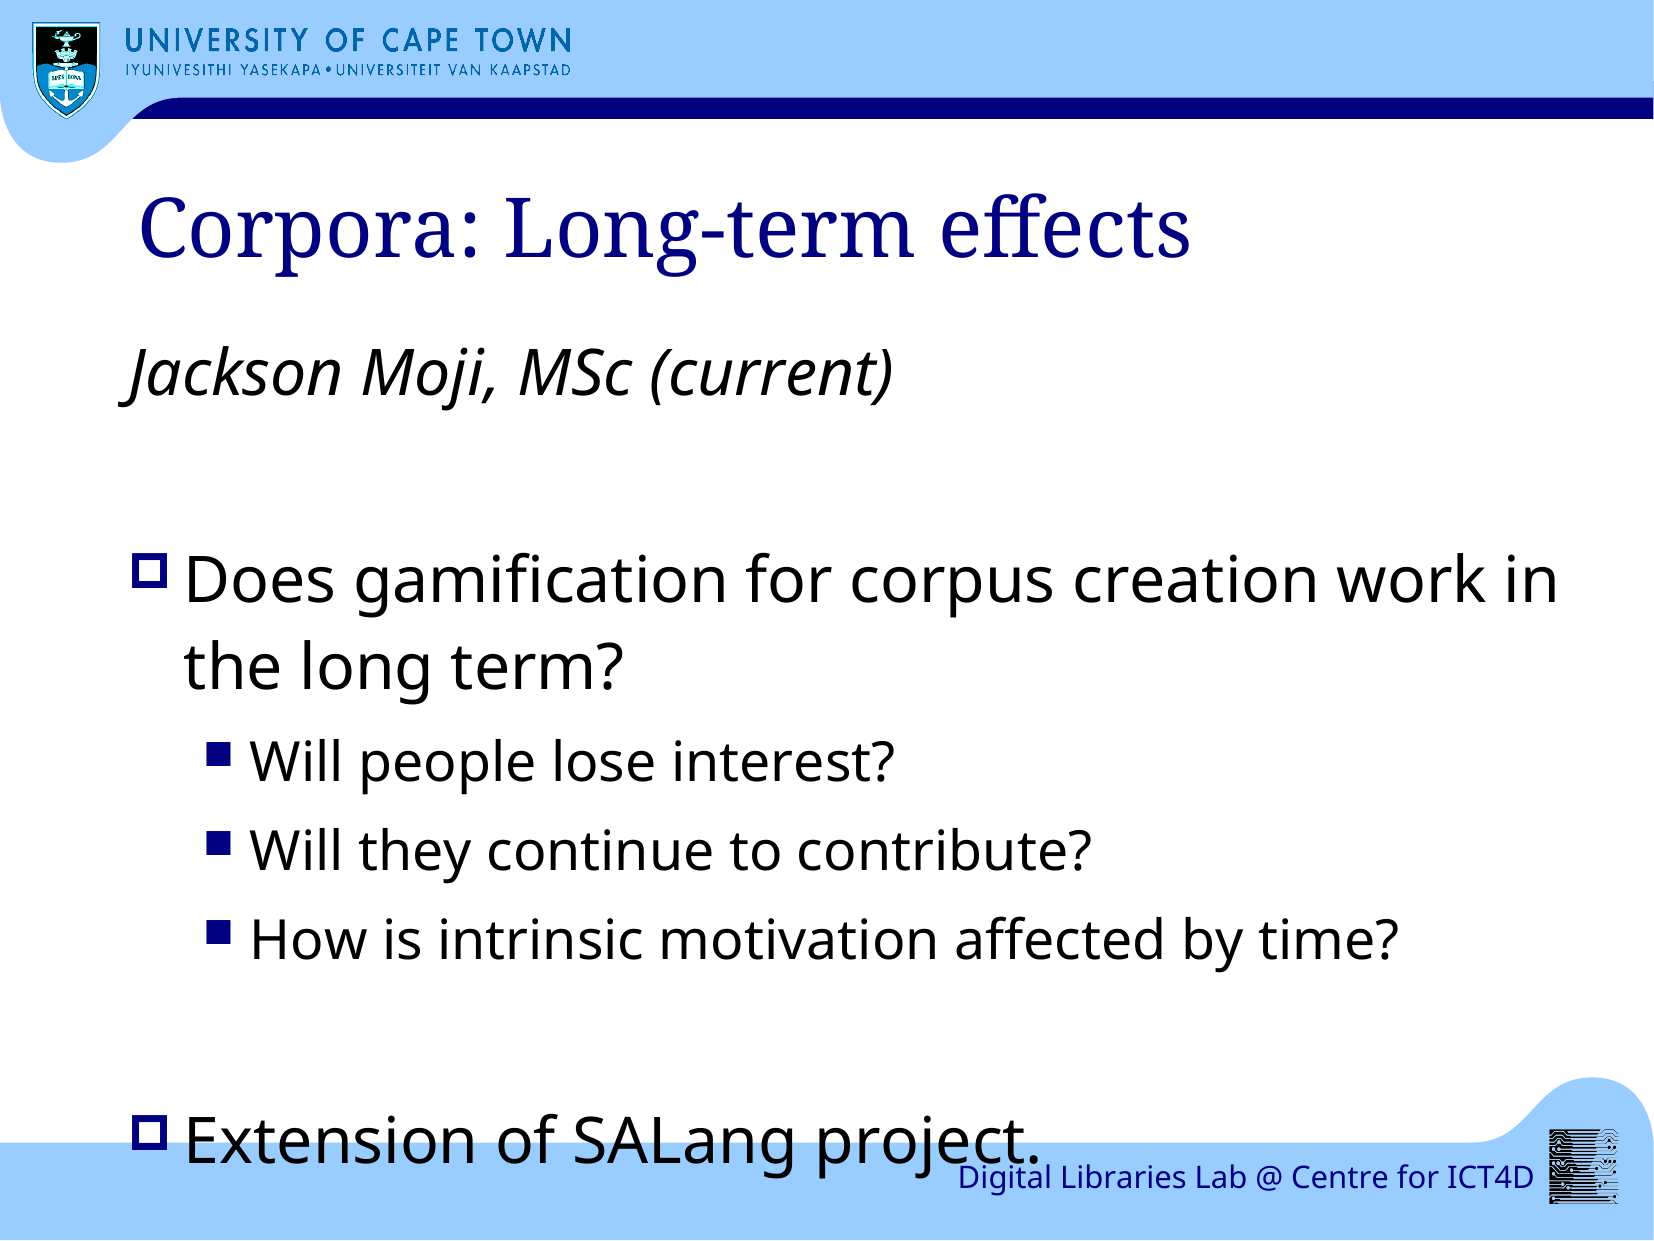

# Corpora: Long-term effects
Jackson Moji, MSc (current)
Does gamification for corpus creation work in the long term?
Will people lose interest?
Will they continue to contribute?
How is intrinsic motivation affected by time?
Extension of SALang project.